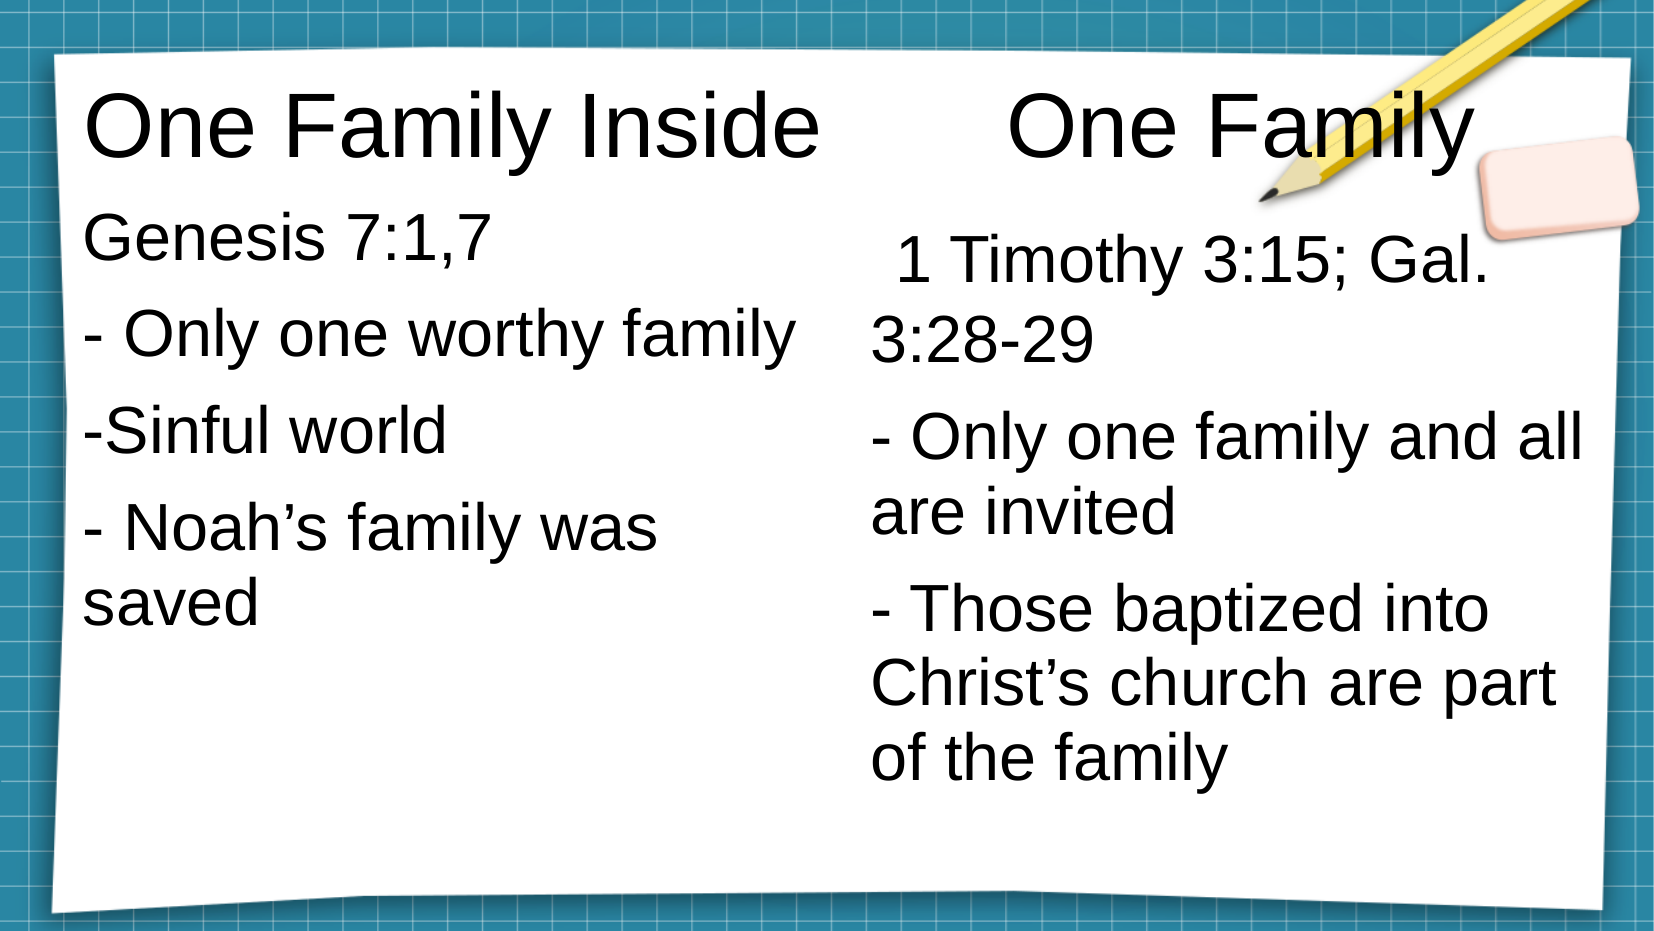

# One Family Inside
Genesis 7:1,7
- Only one worthy family
-Sinful world
- Noah’s family was saved
One Family
 1 Timothy 3:15; Gal. 3:28-29
- Only one family and all are invited
- Those baptized into Christ’s church are part of the family